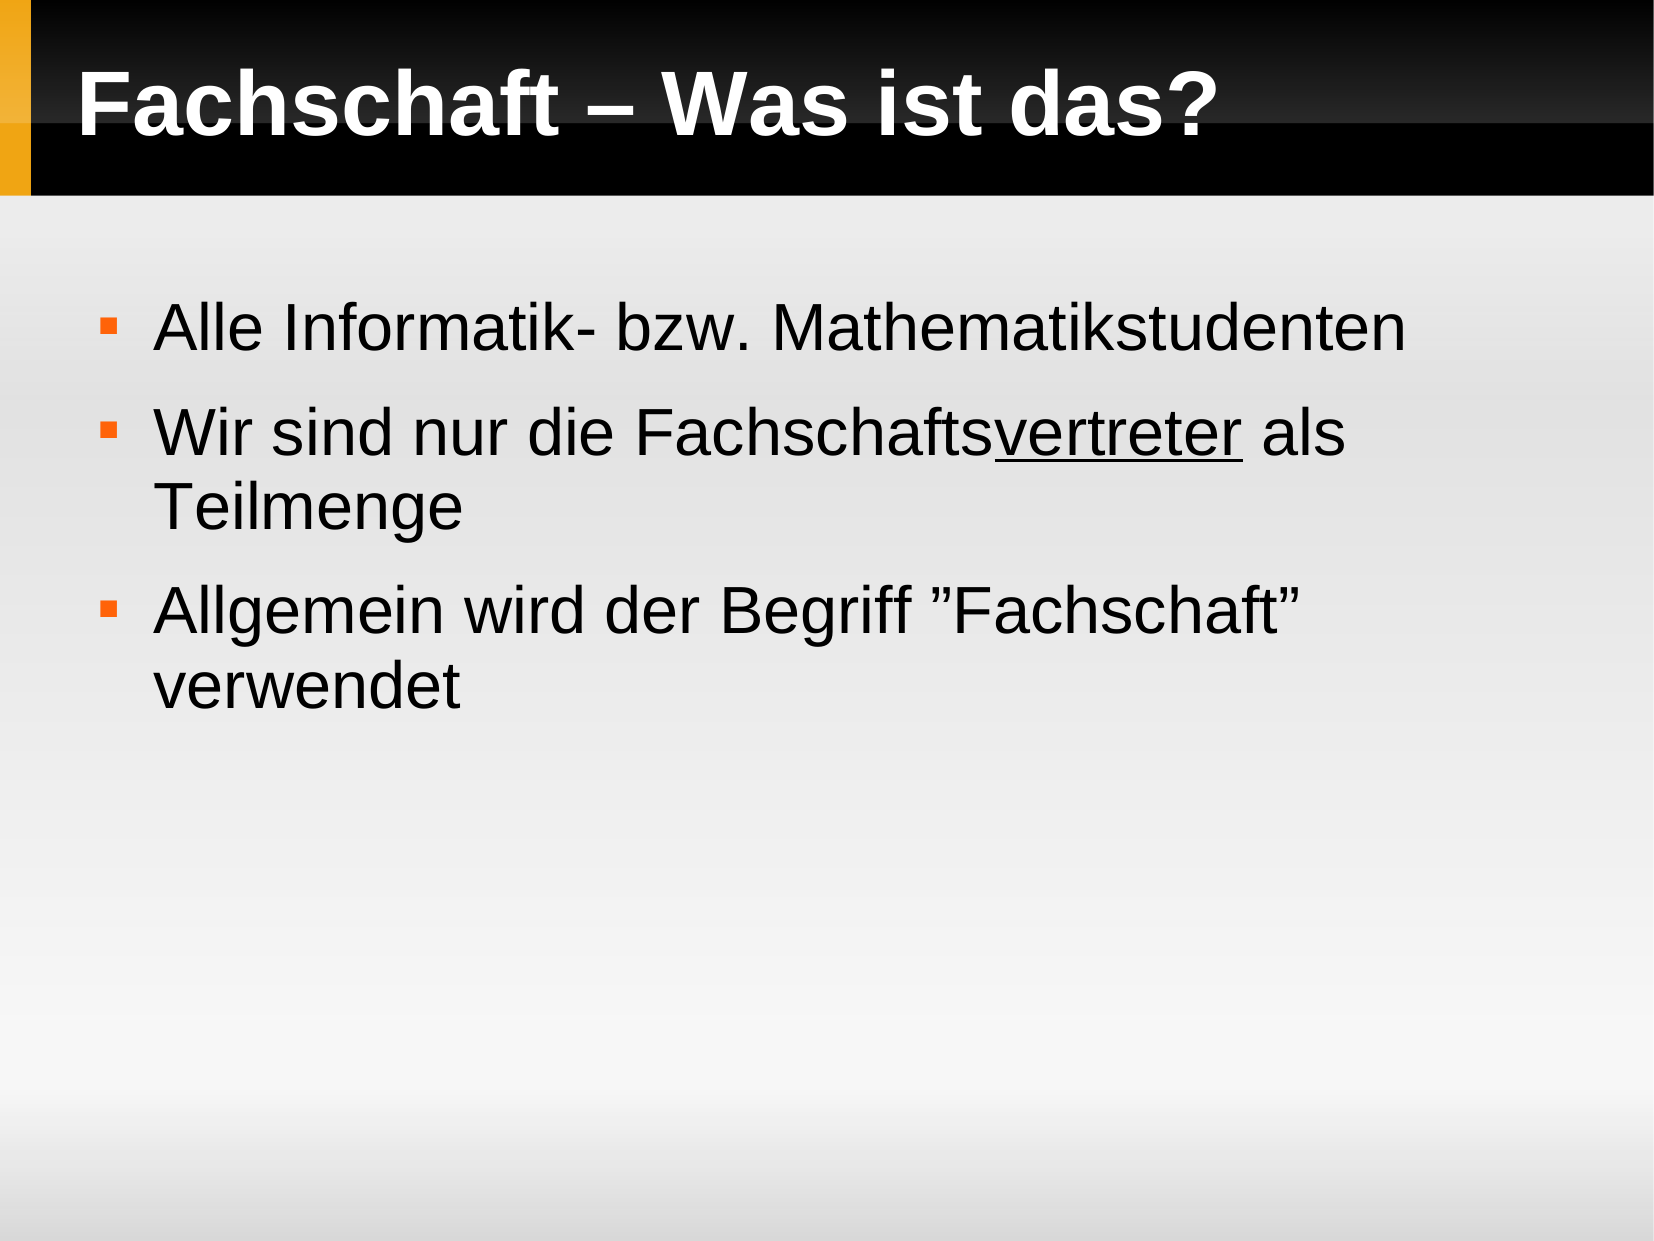

# Fachschaft – Was ist das?
Alle Informatik- bzw. Mathematikstudenten
Wir sind nur die Fachschaftsvertreter als Teilmenge
Allgemein wird der Begriff ”Fachschaft” verwendet